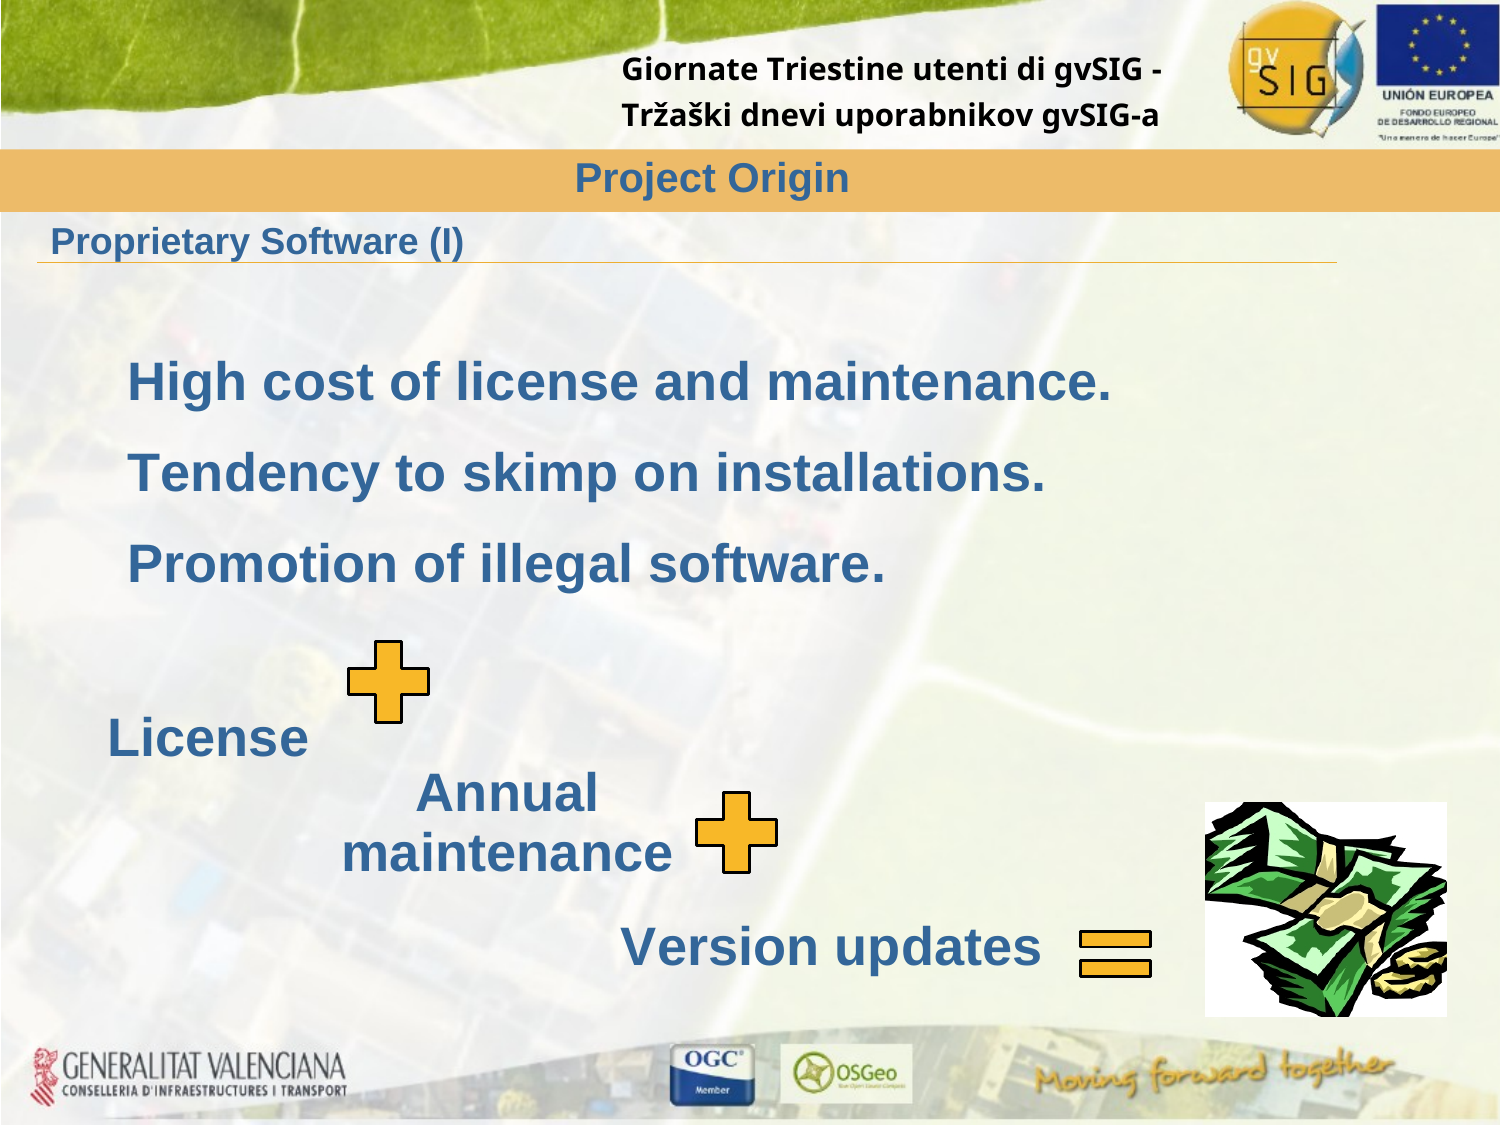

Project Origin
 Proprietary Software (I)
 High cost of license and maintenance.
 Tendency to skimp on installations.
 Promotion of illegal software.
License
Annual maintenance
Version updates